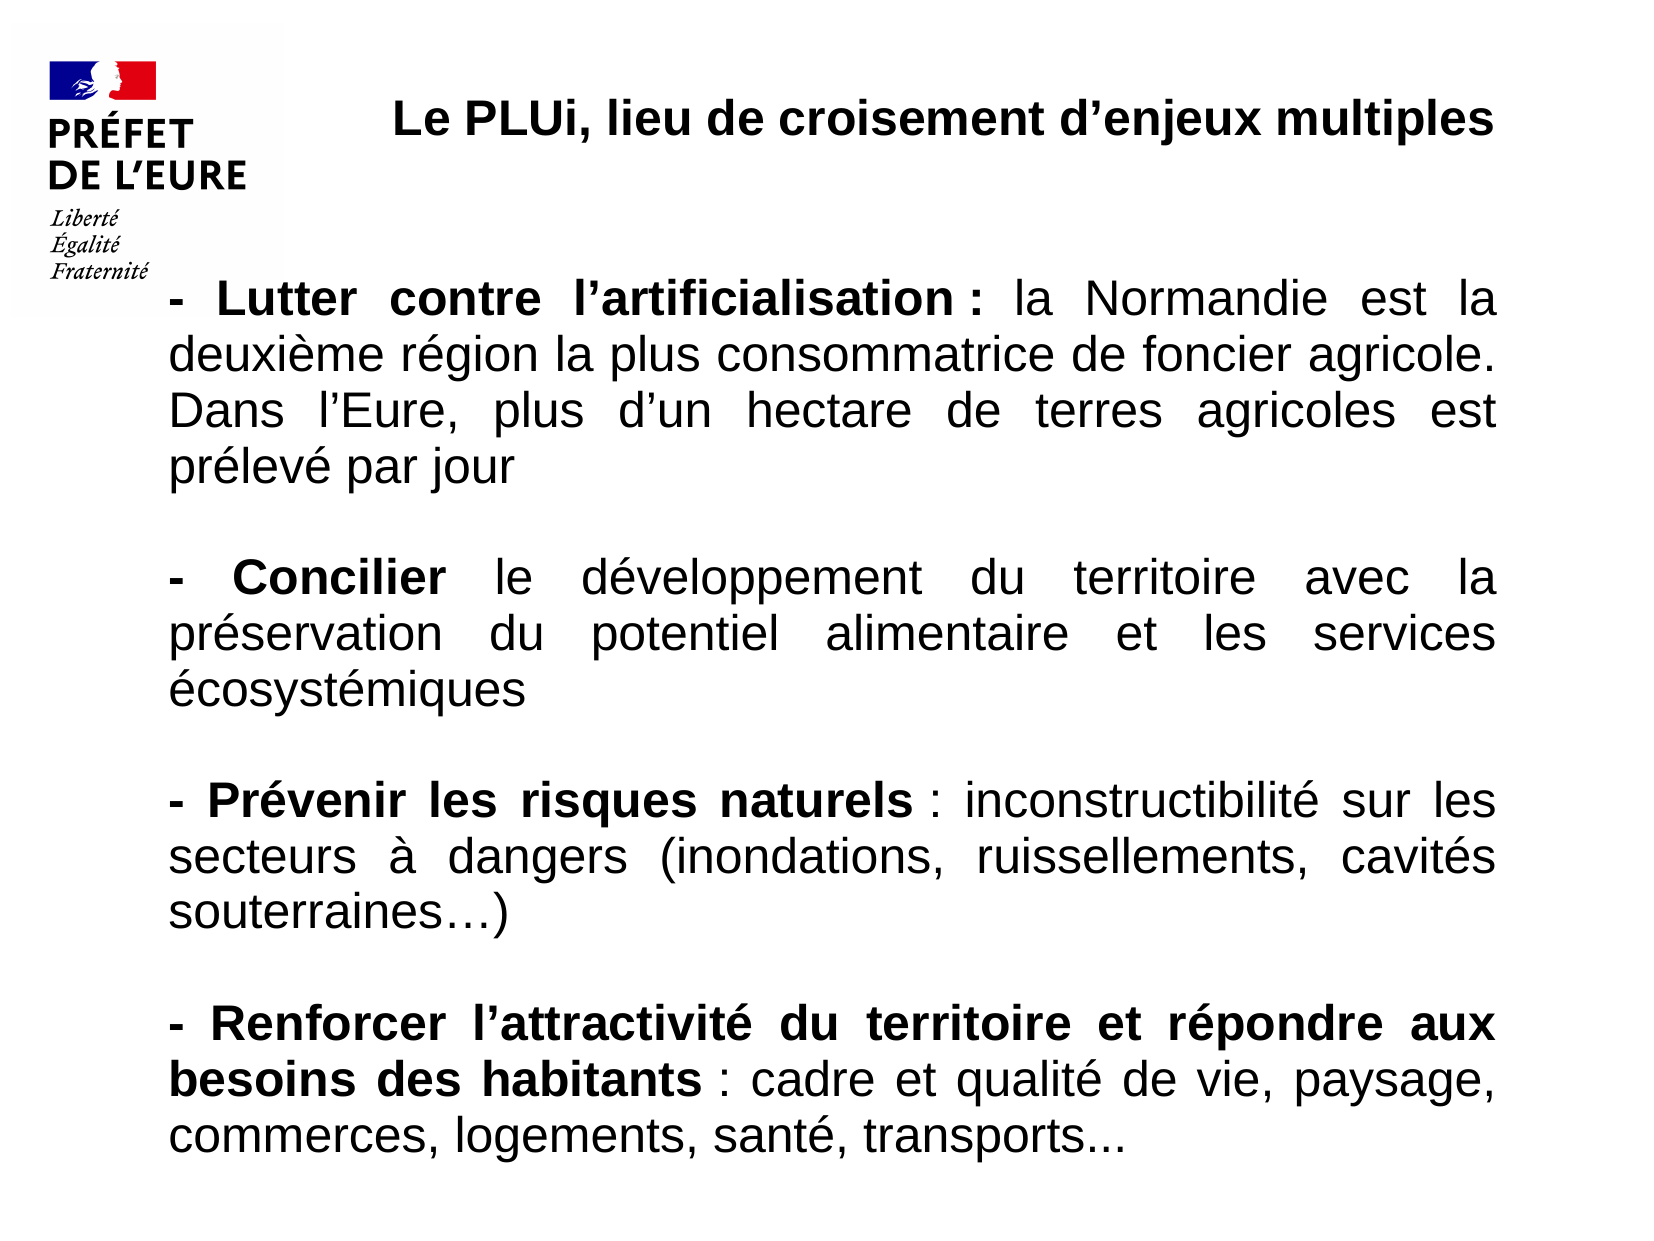

Le PLUi, lieu de croisement d’enjeux multiples
- Lutter contre l’artificialisation : la Normandie est la deuxième région la plus consommatrice de foncier agricole. Dans l’Eure, plus d’un hectare de terres agricoles est prélevé par jour
- Concilier le développement du territoire avec la préservation du potentiel alimentaire et les services écosystémiques
- Prévenir les risques naturels : inconstructibilité sur les secteurs à dangers (inondations, ruissellements, cavités souterraines…)
- Renforcer l’attractivité du territoire et répondre aux besoins des habitants : cadre et qualité de vie, paysage, commerces, logements, santé, transports...